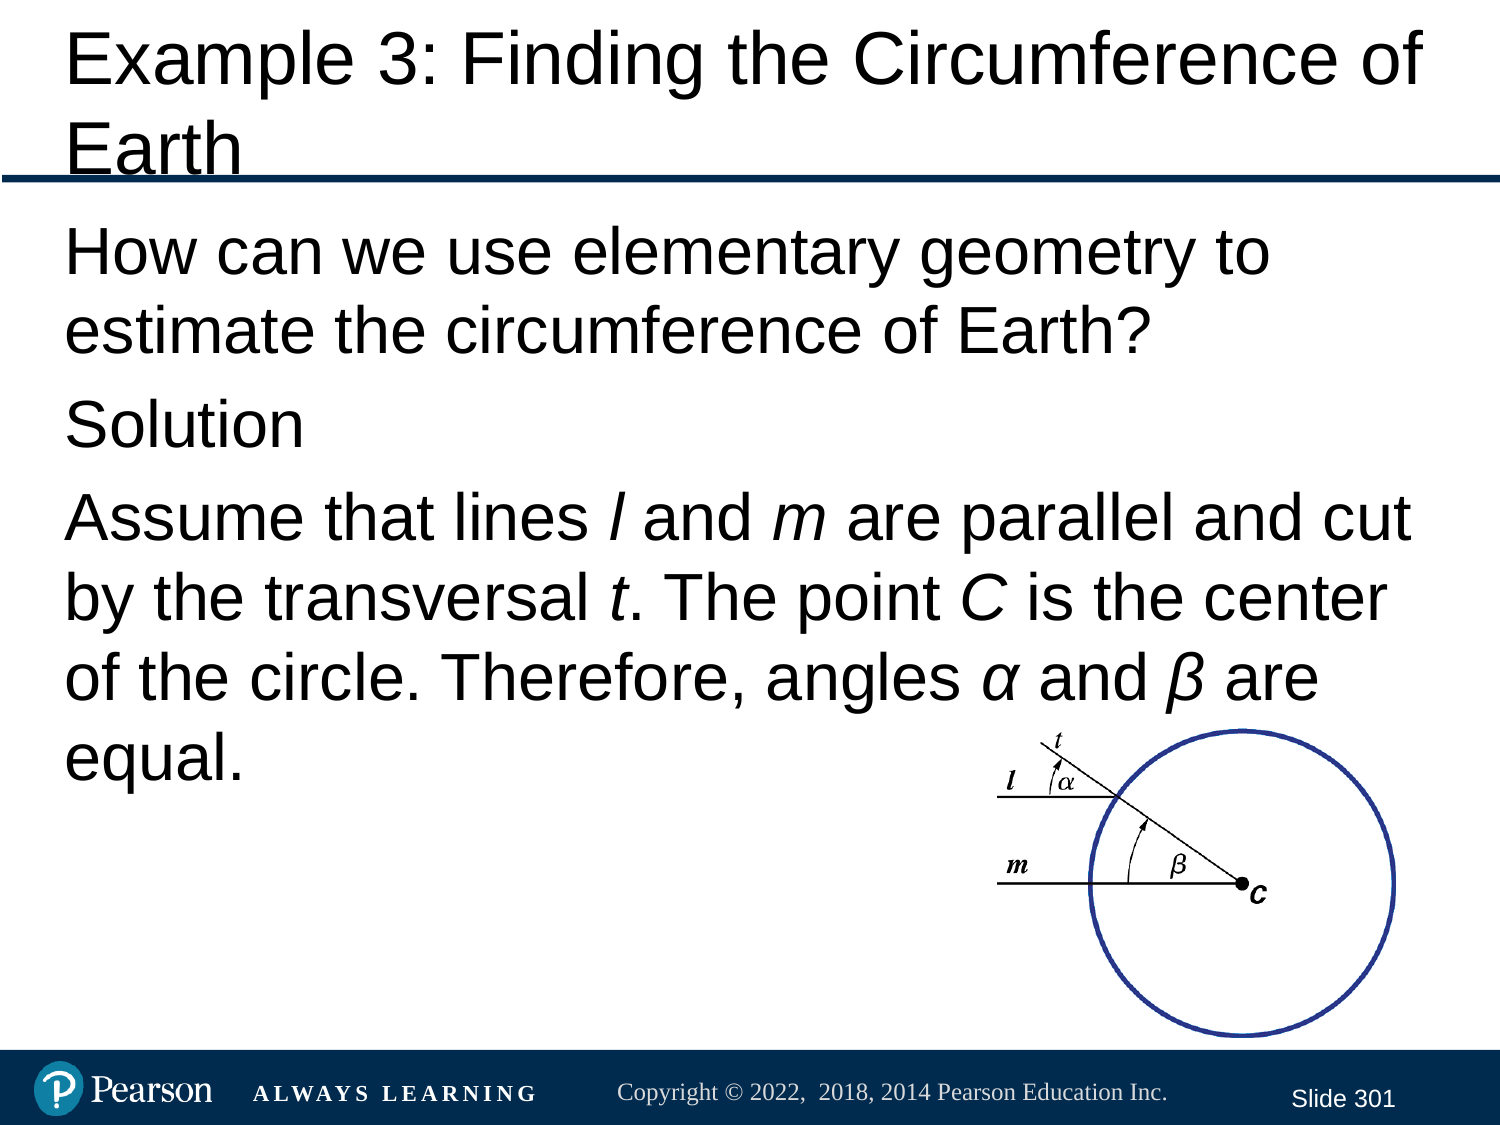

# Example 3: Finding the Circumference of Earth
How can we use elementary geometry to estimate the circumference of Earth?
Solution
Assume that lines l and m are parallel and cut by the transversal t. The point C is the center of the circle. Therefore, angles α and β are equal.